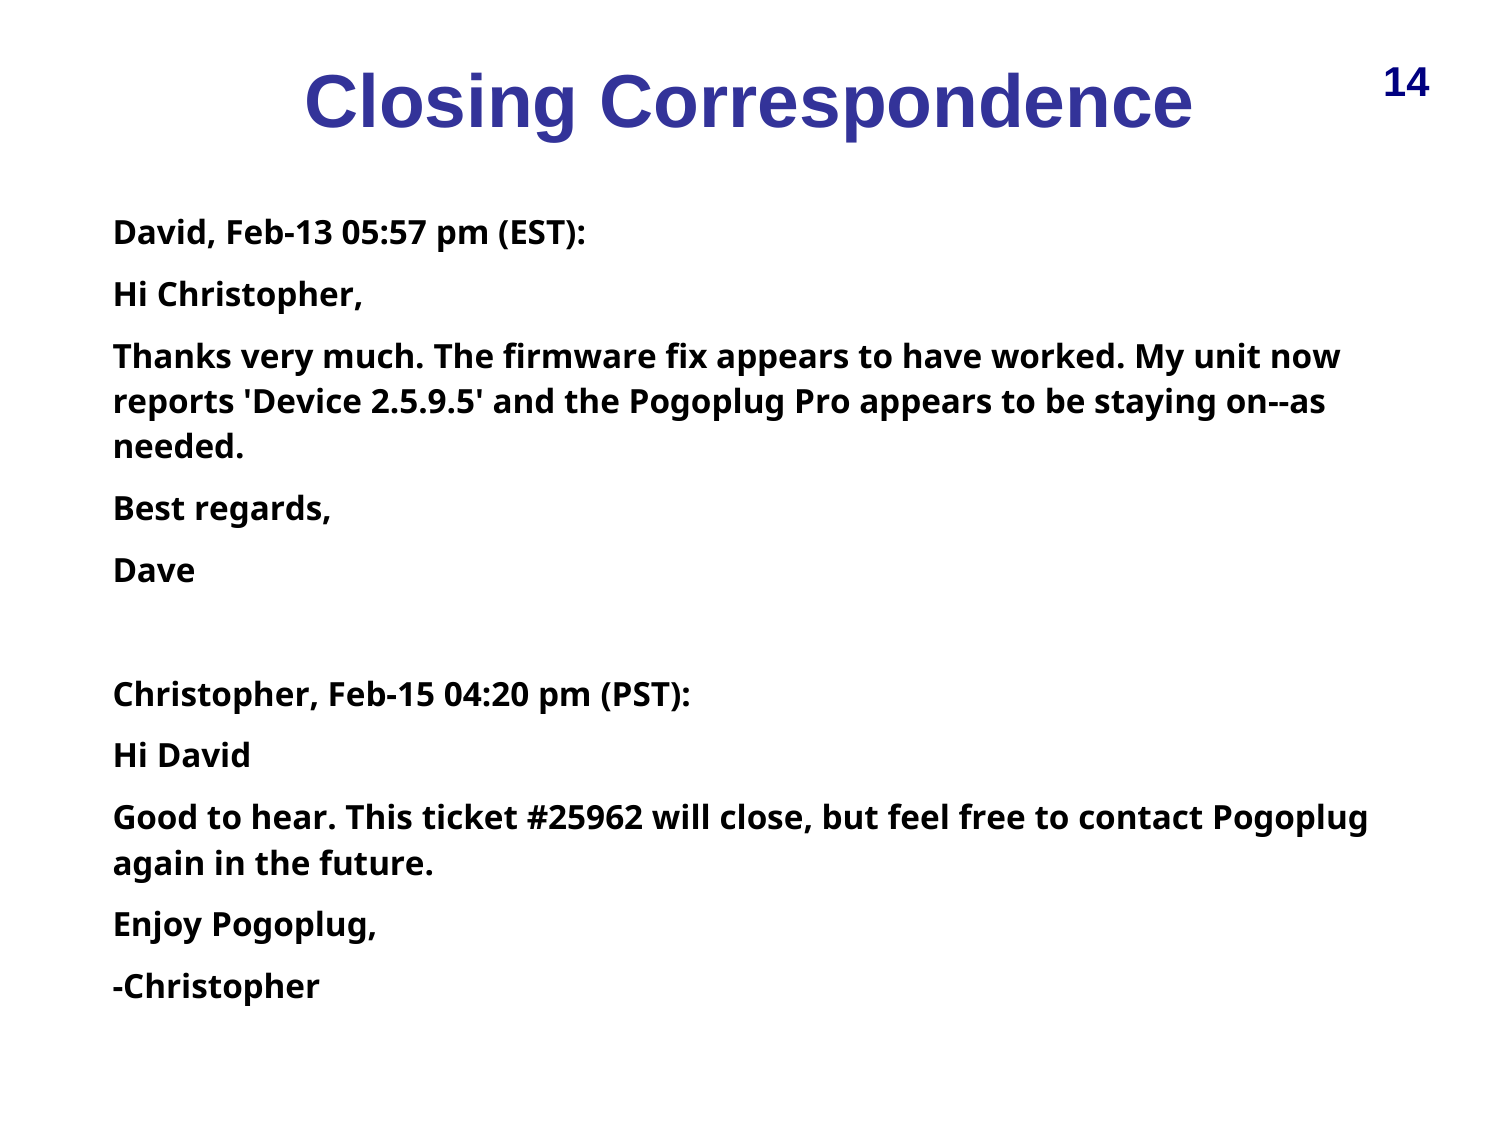

14
# Closing Correspondence
David, Feb-13 05:57 pm (EST):
Hi Christopher,
Thanks very much. The firmware fix appears to have worked. My unit now reports 'Device 2.5.9.5' and the Pogoplug Pro appears to be staying on--as needed.
Best regards,
Dave
Christopher, Feb-15 04:20 pm (PST):
Hi David
Good to hear. This ticket #25962 will close, but feel free to contact Pogoplug again in the future.
Enjoy Pogoplug,
-Christopher